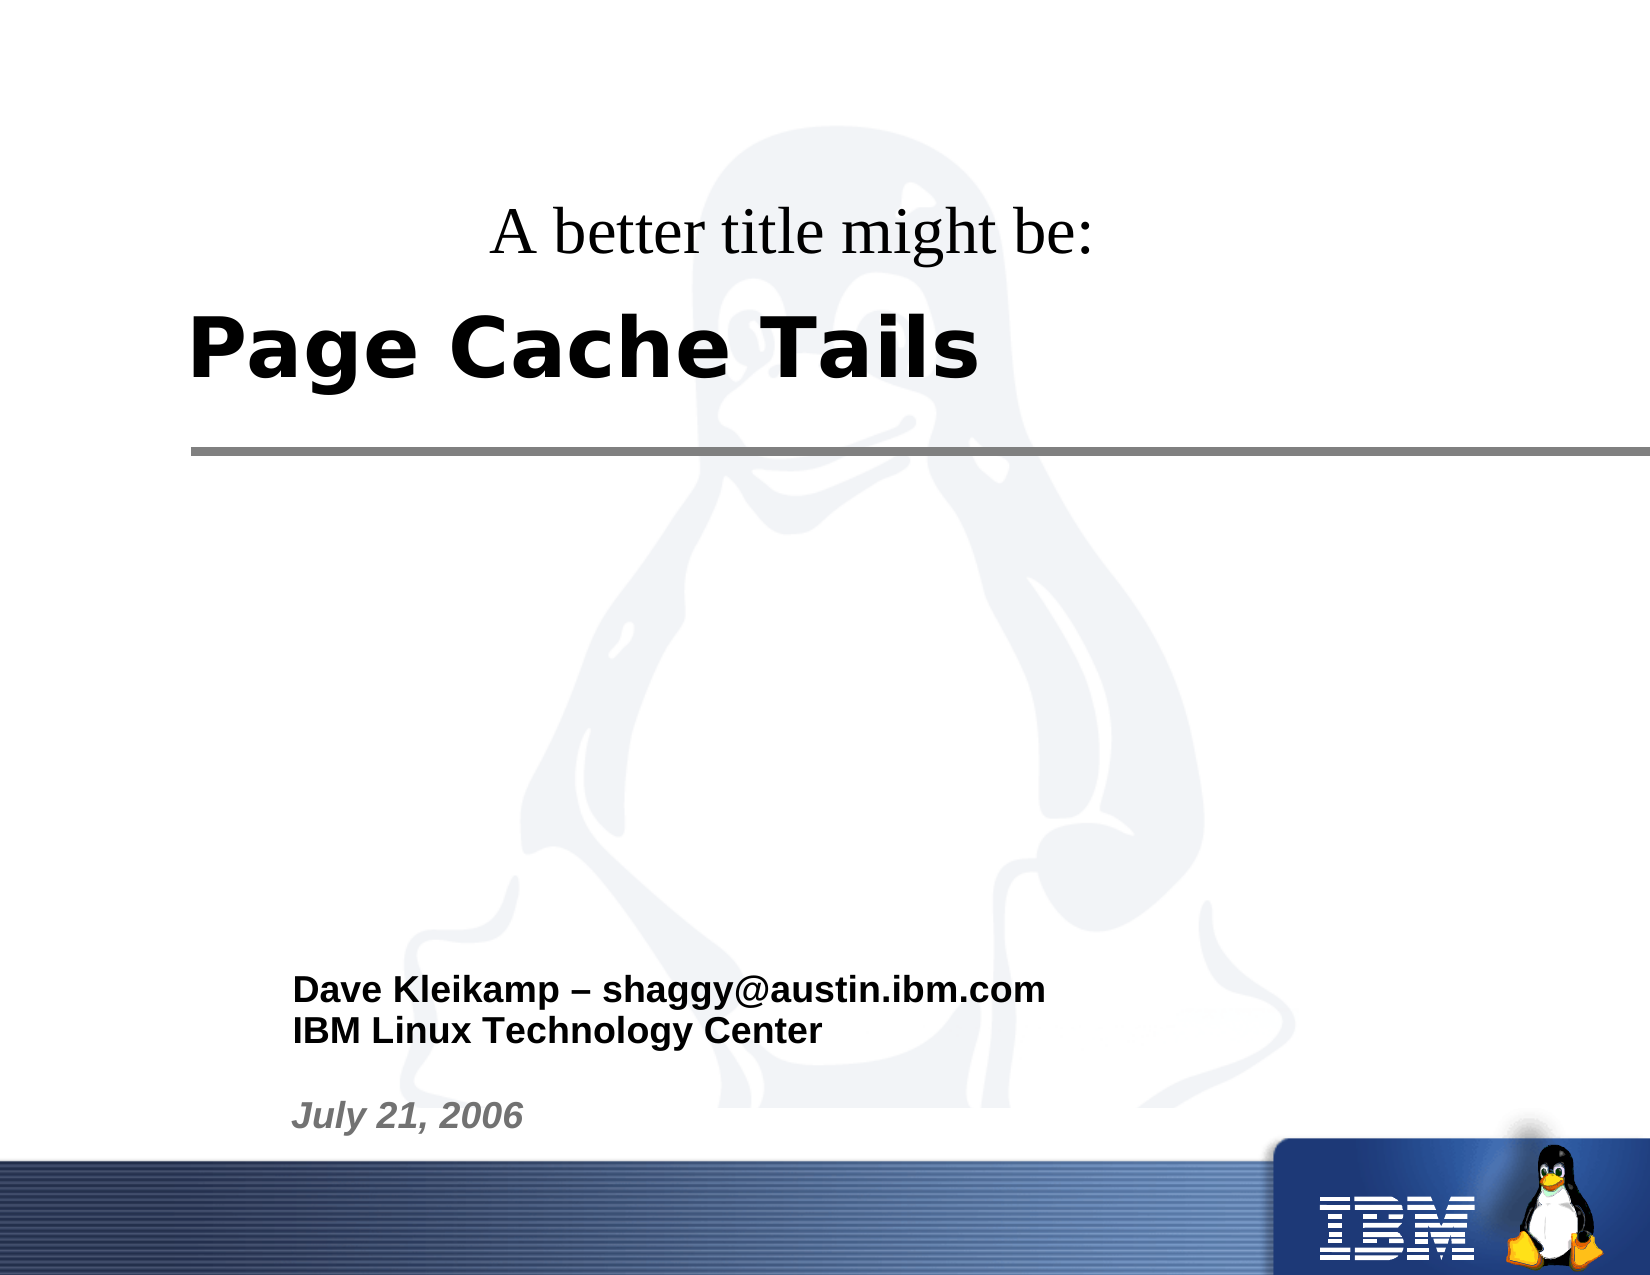

A better title might be:
# Page Cache Tails
Dave Kleikamp – shaggy@austin.ibm.com
IBM Linux Technology Center
July 21, 2006